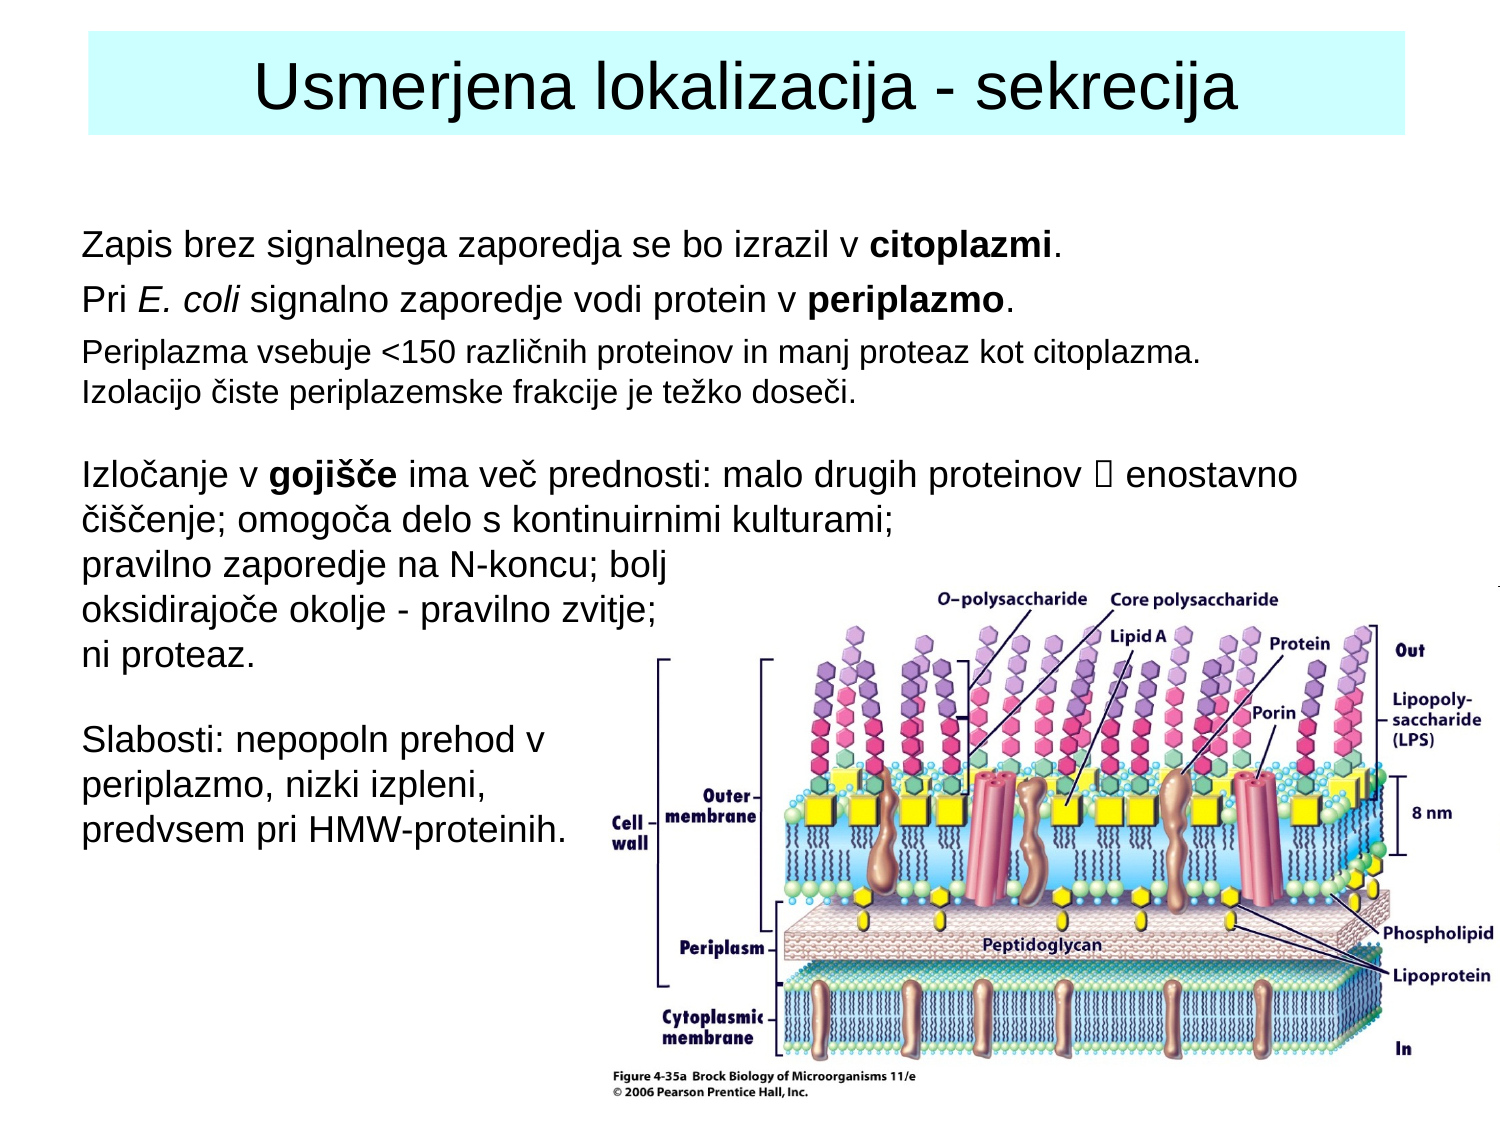

Usmerjena lokalizacija - sekrecija
Zapis brez signalnega zaporedja se bo izrazil v citoplazmi.
Pri E. coli signalno zaporedje vodi protein v periplazmo.
Periplazma vsebuje <150 različnih proteinov in manj proteaz kot citoplazma.
Izolacijo čiste periplazemske frakcije je težko doseči.
Izločanje v gojišče ima več prednosti: malo drugih proteinov  enostavno čiščenje; omogoča delo s kontinuirnimi kulturami;
pravilno zaporedje na N-koncu; bolj
oksidirajoče okolje - pravilno zvitje;
ni proteaz.
Slabosti: nepopoln prehod v
periplazmo, nizki izpleni,
predvsem pri HMW-proteinih.